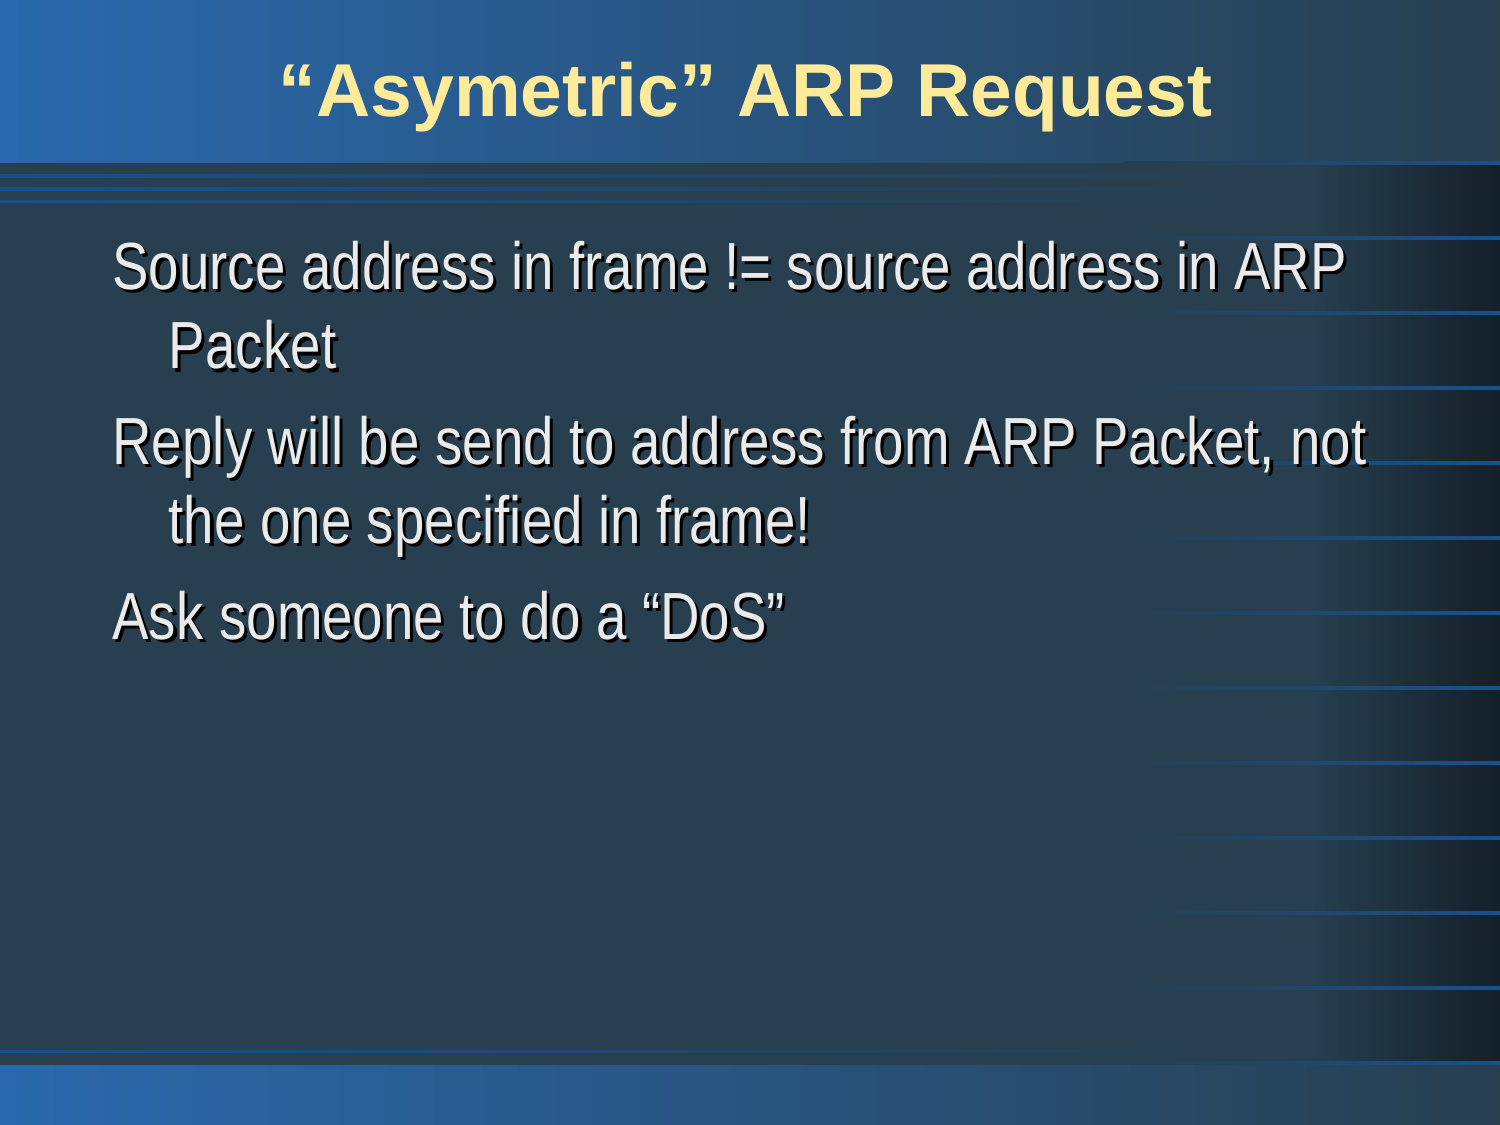

# “Asymetric” ARP Request
Source address in frame != source address in ARP Packet
Reply will be send to address from ARP Packet, not the one specified in frame!
Ask someone to do a “DoS”